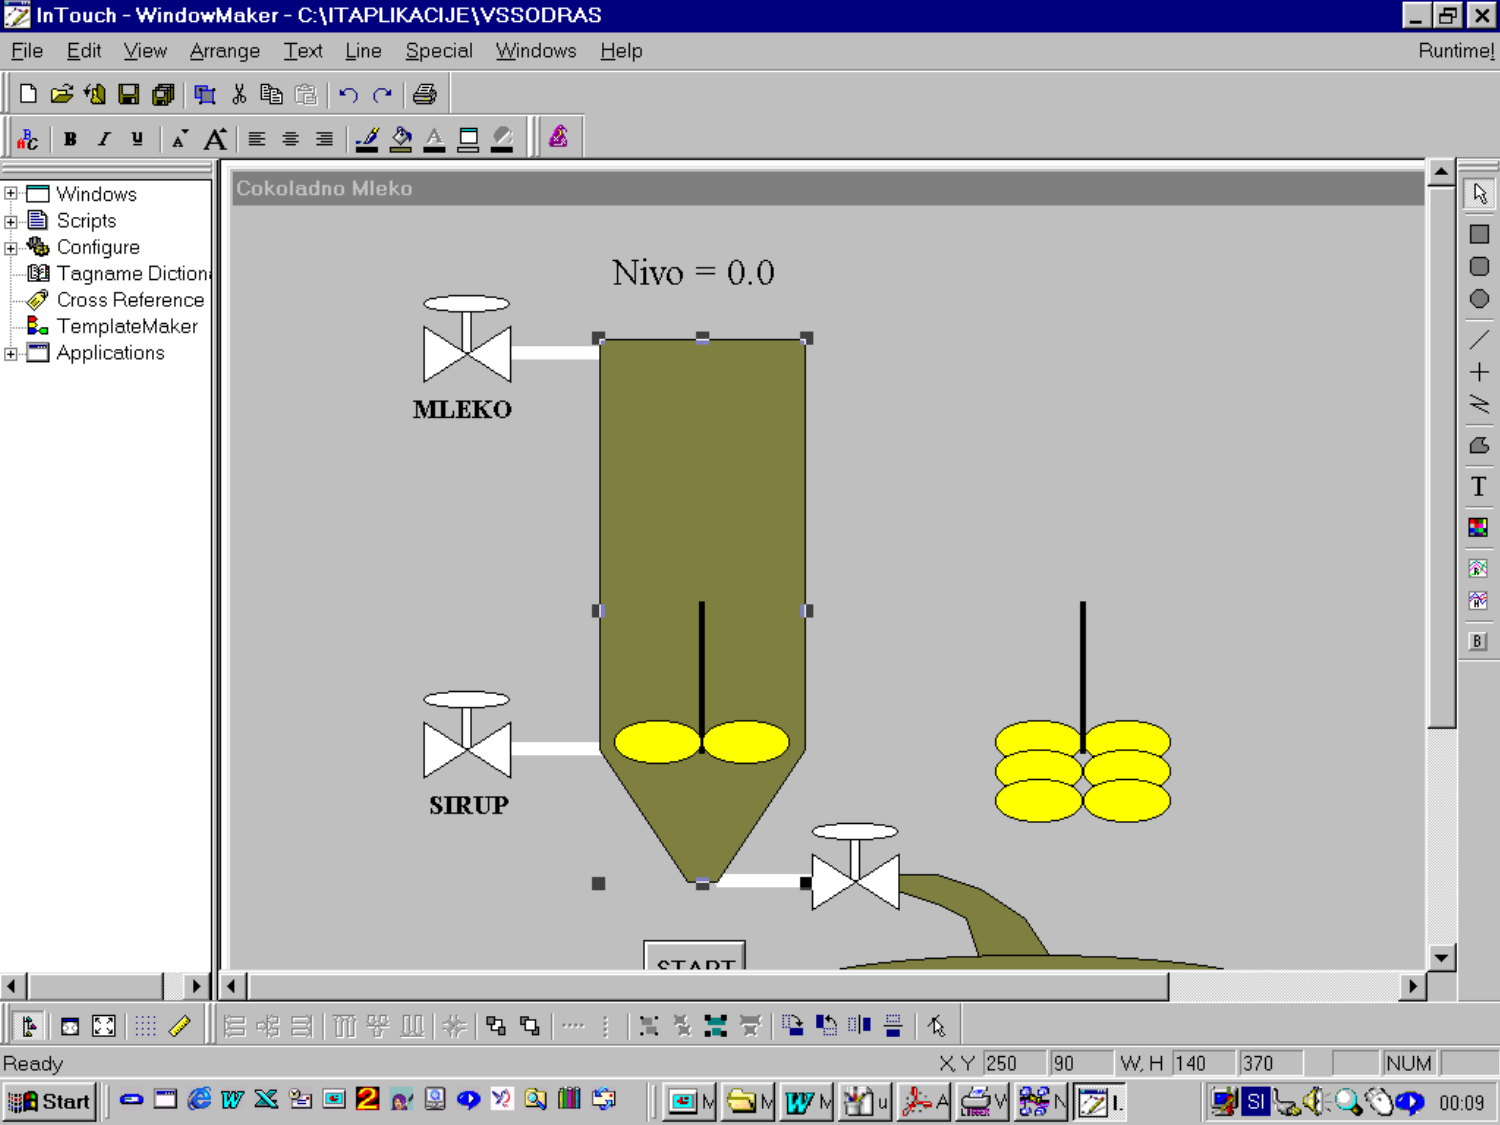

# Grafični uporabniški vmesnik
Grafični uporabniški vmesnik razvojnega orodja je skladen z Windows standardi
Razvojno okolje lahko prilagajate svojim potrebam
Ob prvem zagonu se bo prikazala privzeta oblika razvojnega okolja
RVP2
Orodja - Razvojno okolje (Window Maker)
9